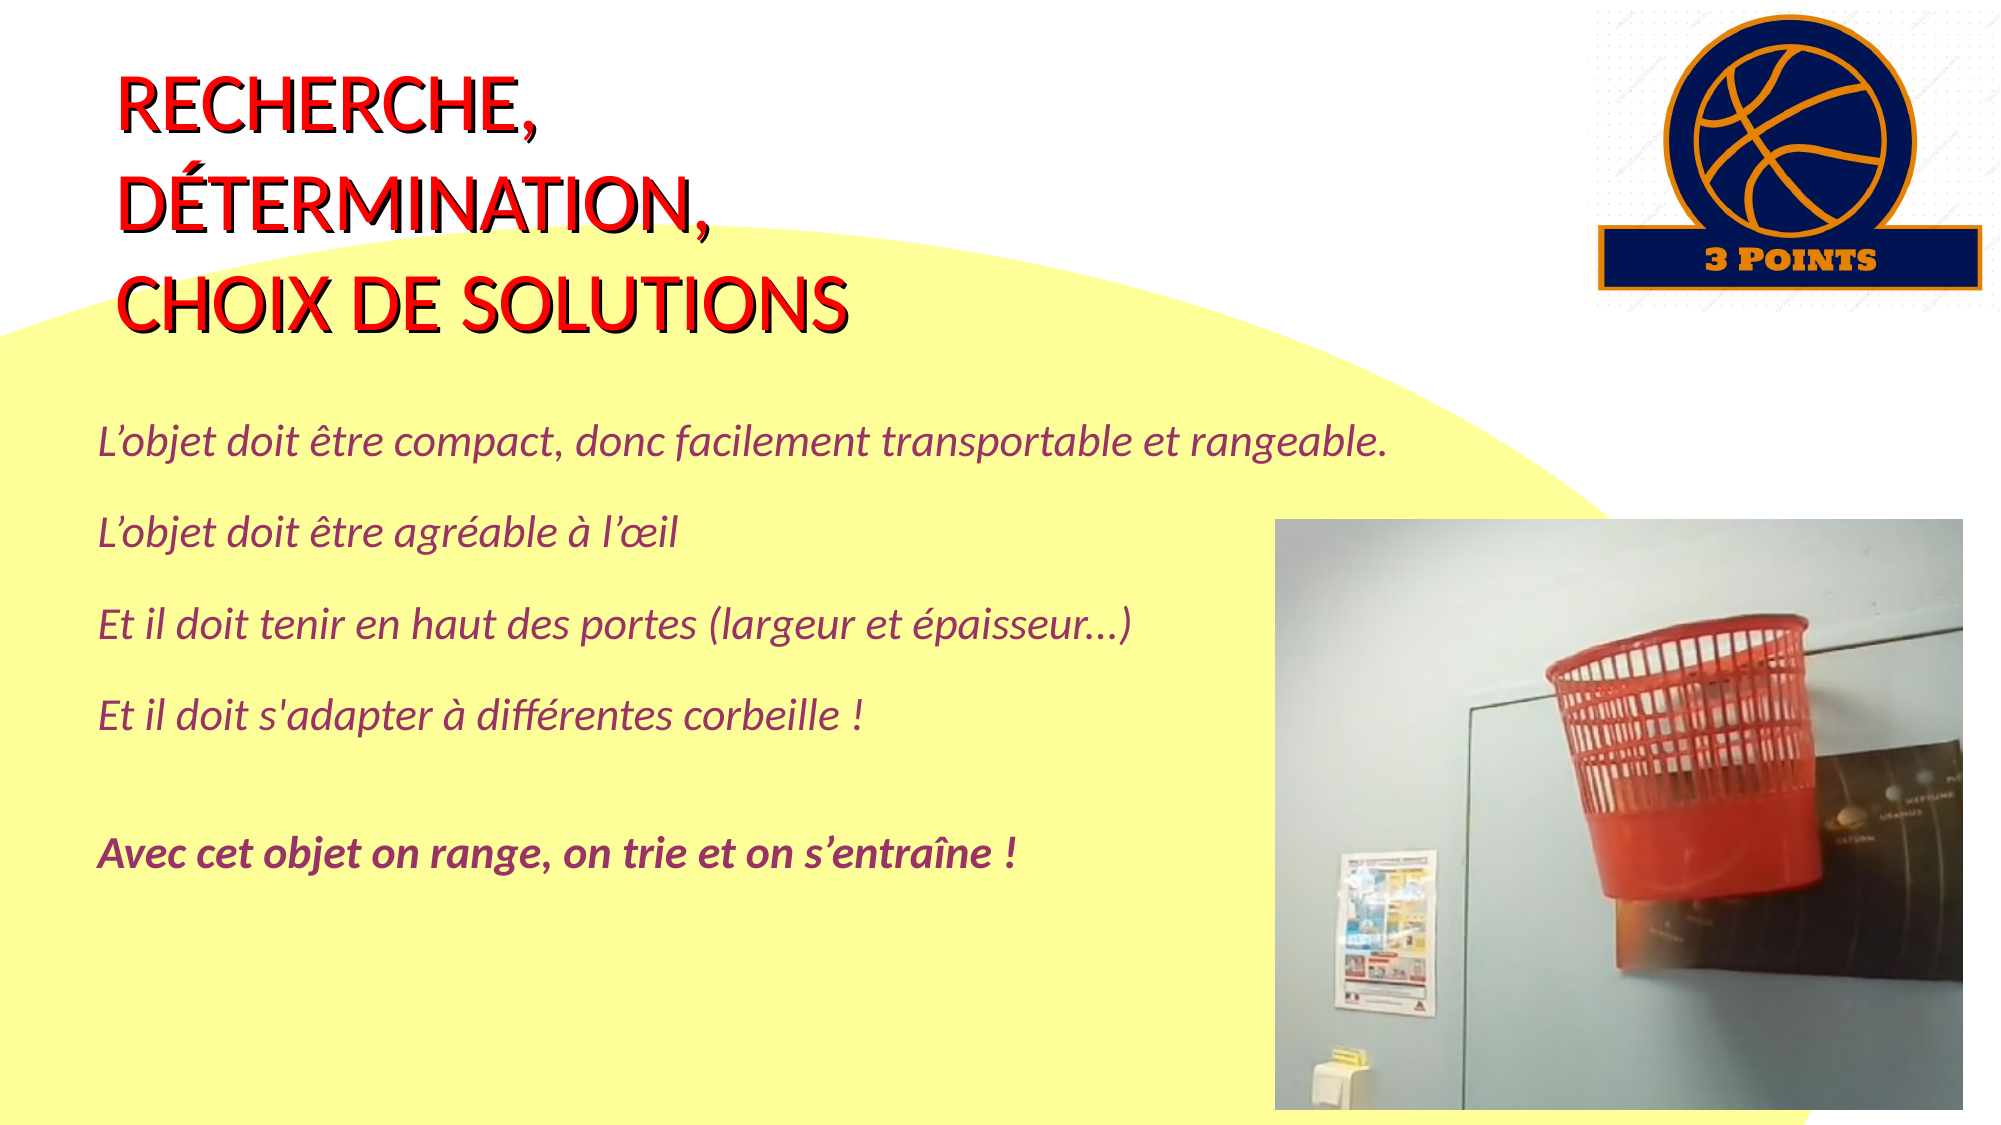

RECHERCHE,
DÉTERMINATION,
CHOIX DE SOLUTIONS
L’objet doit être compact, donc facilement transportable et rangeable.
L’objet doit être agréable à l’œil
Et il doit tenir en haut des portes (largeur et épaisseur...)
Et il doit s'adapter à différentes corbeille !
Avec cet objet on range, on trie et on s’entraîne !